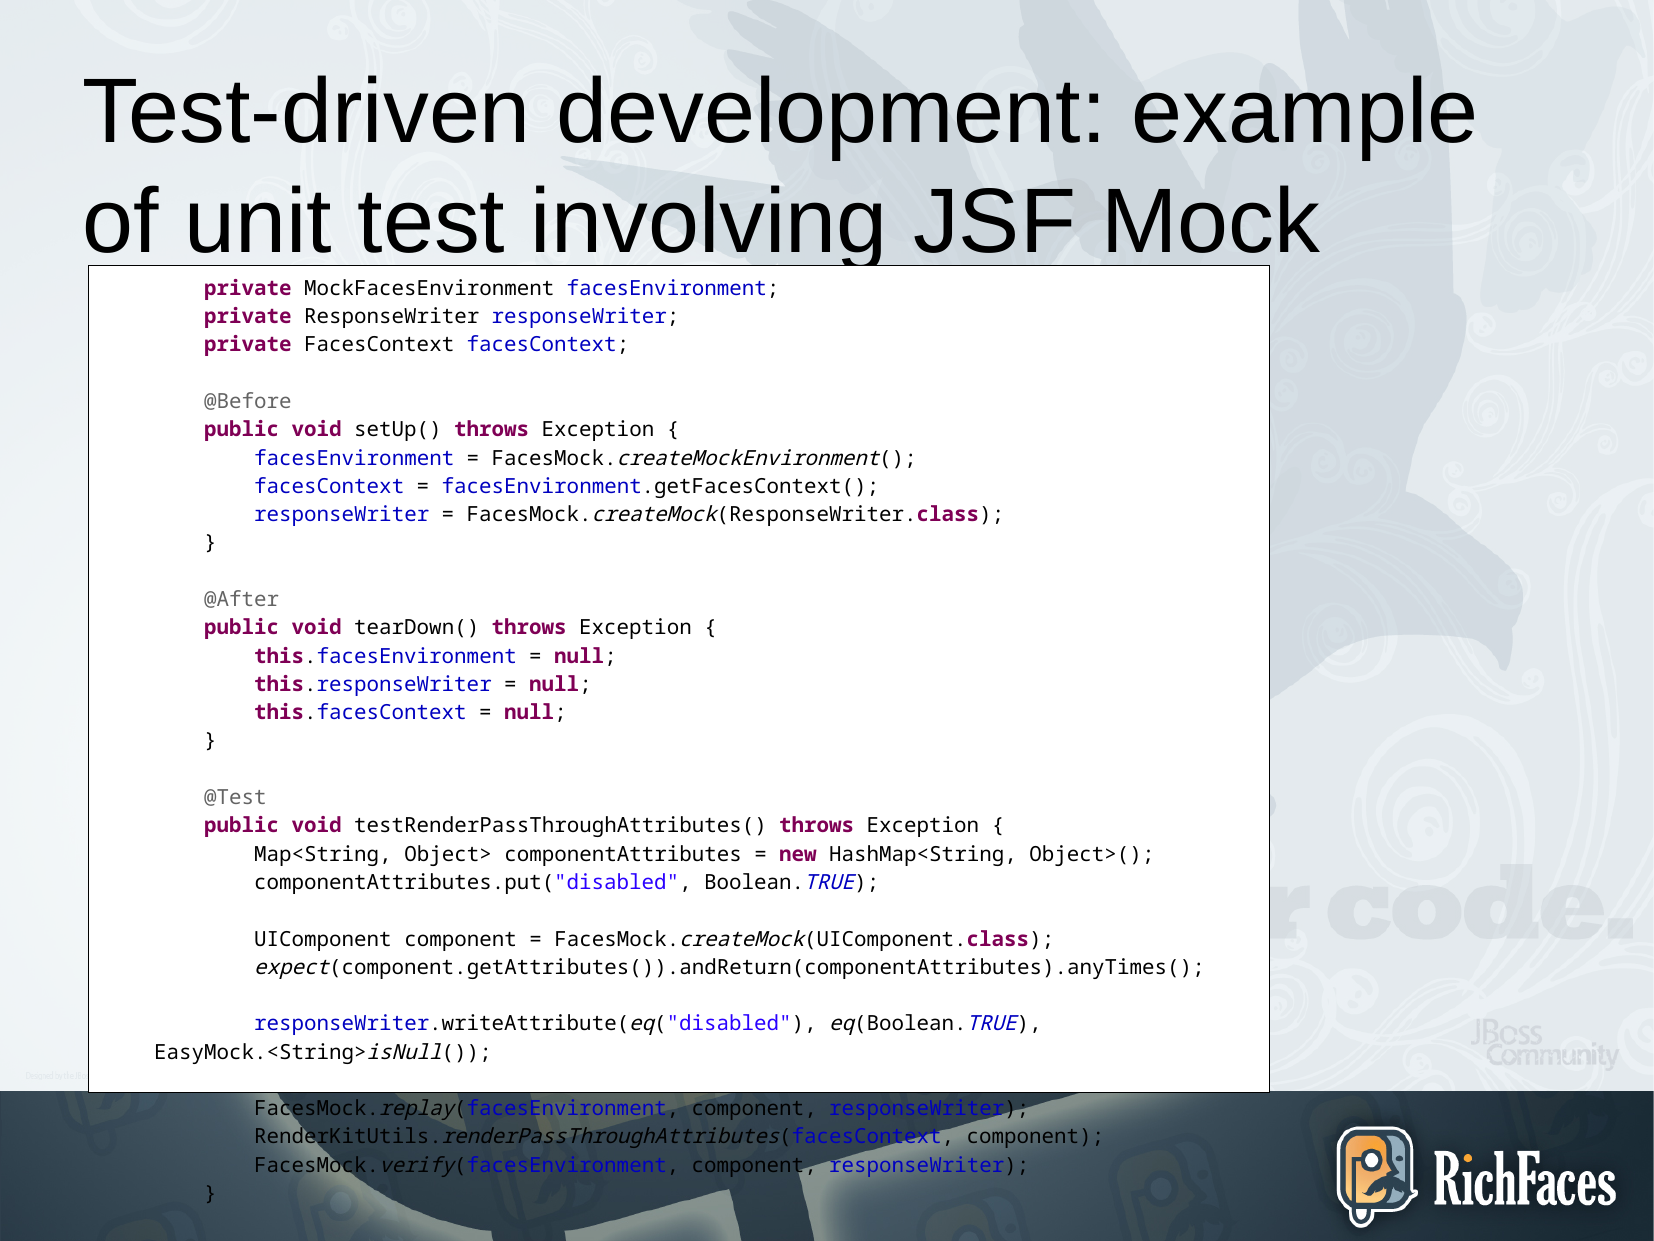

# Test-driven development: example of unit test involving JSF Mock
 private MockFacesEnvironment facesEnvironment;
 private ResponseWriter responseWriter;
 private FacesContext facesContext;
 @Before
 public void setUp() throws Exception {
 facesEnvironment = FacesMock.createMockEnvironment();
 facesContext = facesEnvironment.getFacesContext();
 responseWriter = FacesMock.createMock(ResponseWriter.class);
 }
 @After
 public void tearDown() throws Exception {
 this.facesEnvironment = null;
 this.responseWriter = null;
 this.facesContext = null;
 }
 @Test
 public void testRenderPassThroughAttributes() throws Exception {
 Map<String, Object> componentAttributes = new HashMap<String, Object>();
 componentAttributes.put("disabled", Boolean.TRUE);
 UIComponent component = FacesMock.createMock(UIComponent.class);
 expect(component.getAttributes()).andReturn(componentAttributes).anyTimes();
 responseWriter.writeAttribute(eq("disabled"), eq(Boolean.TRUE), EasyMock.<String>isNull());
 FacesMock.replay(facesEnvironment, component, responseWriter);
 RenderKitUtils.renderPassThroughAttributes(facesContext, component);
 FacesMock.verify(facesEnvironment, component, responseWriter);
 }